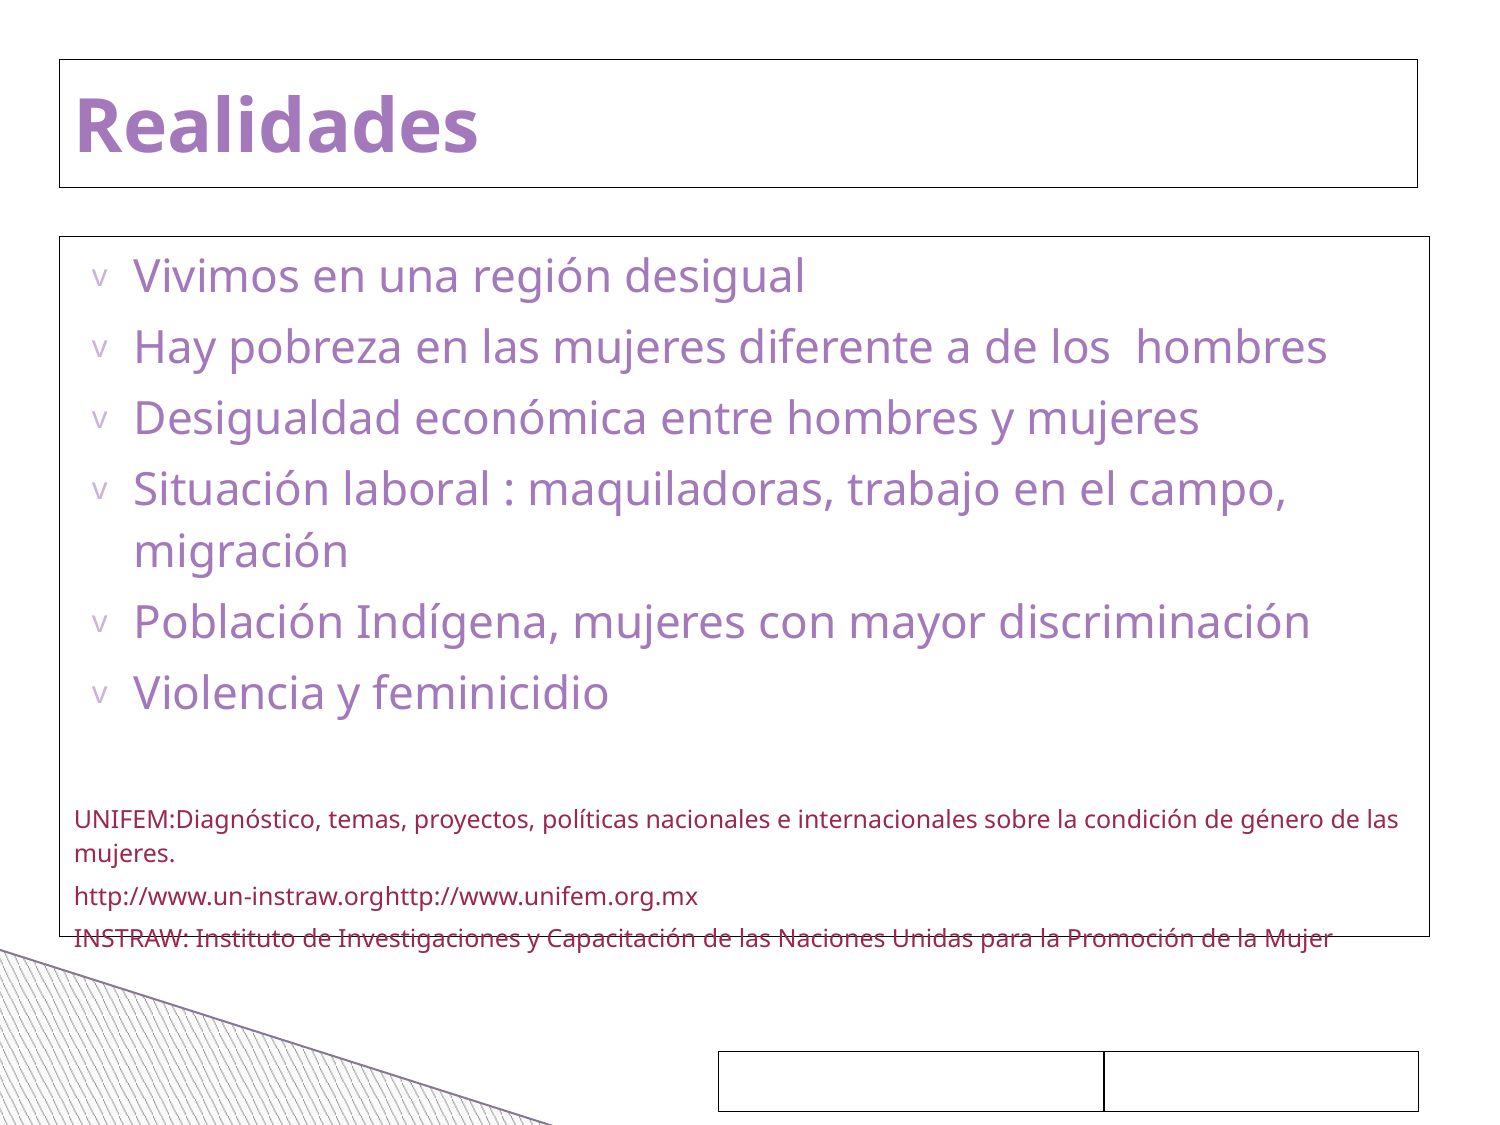

Realidades
# Vivimos en una región desigual
Hay pobreza en las mujeres diferente a de los hombres
Desigualdad económica entre hombres y mujeres
Situación laboral : maquiladoras, trabajo en el campo, migración
Población Indígena, mujeres con mayor discriminación
Violencia y feminicidio
UNIFEM:Diagnóstico, temas, proyectos, políticas nacionales e internacionales sobre la condición de género de las mujeres.
http://www.un-instraw.orghttp://www.unifem.org.mx
INSTRAW: Instituto de Investigaciones y Capacitación de las Naciones Unidas para la Promoción de la Mujer